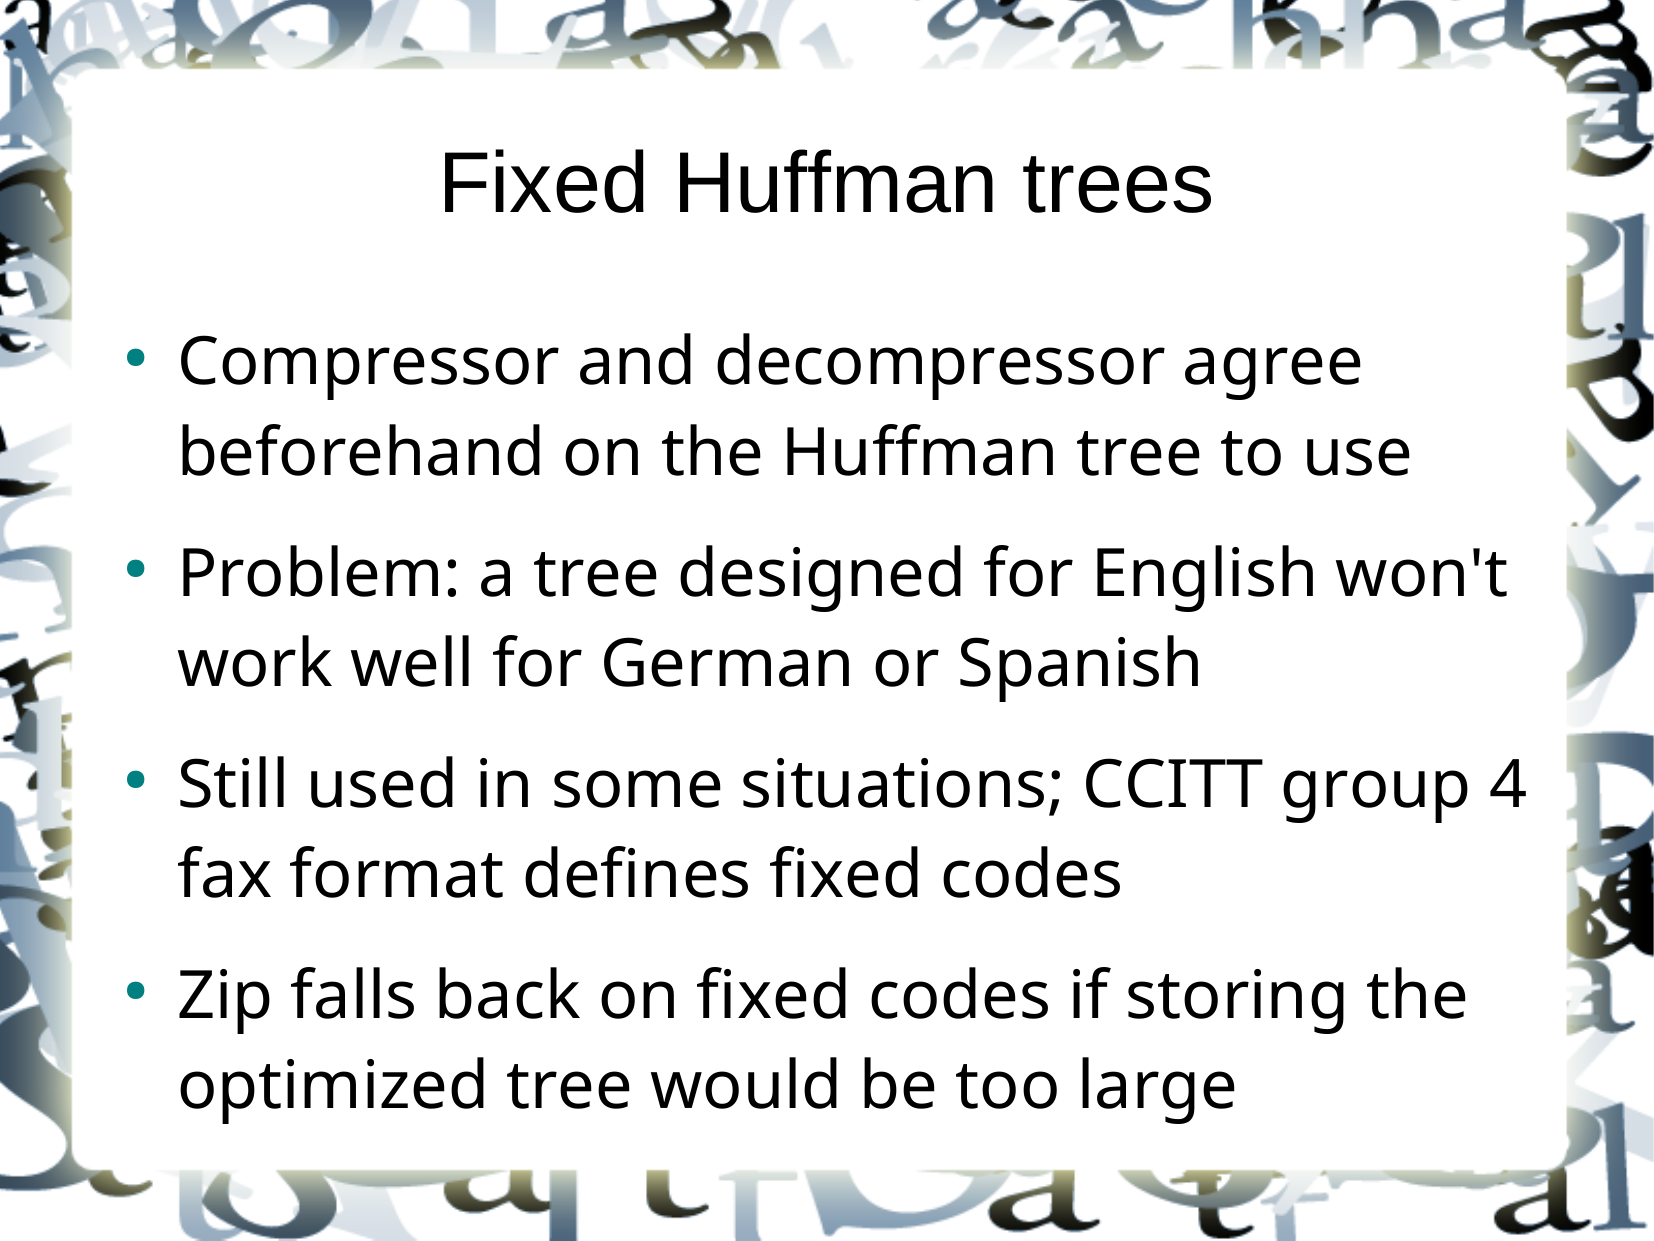

# Fixed Huffman trees
Compressor and decompressor agree beforehand on the Huffman tree to use
Problem: a tree designed for English won't work well for German or Spanish
Still used in some situations; CCITT group 4 fax format defines fixed codes
Zip falls back on fixed codes if storing the optimized tree would be too large